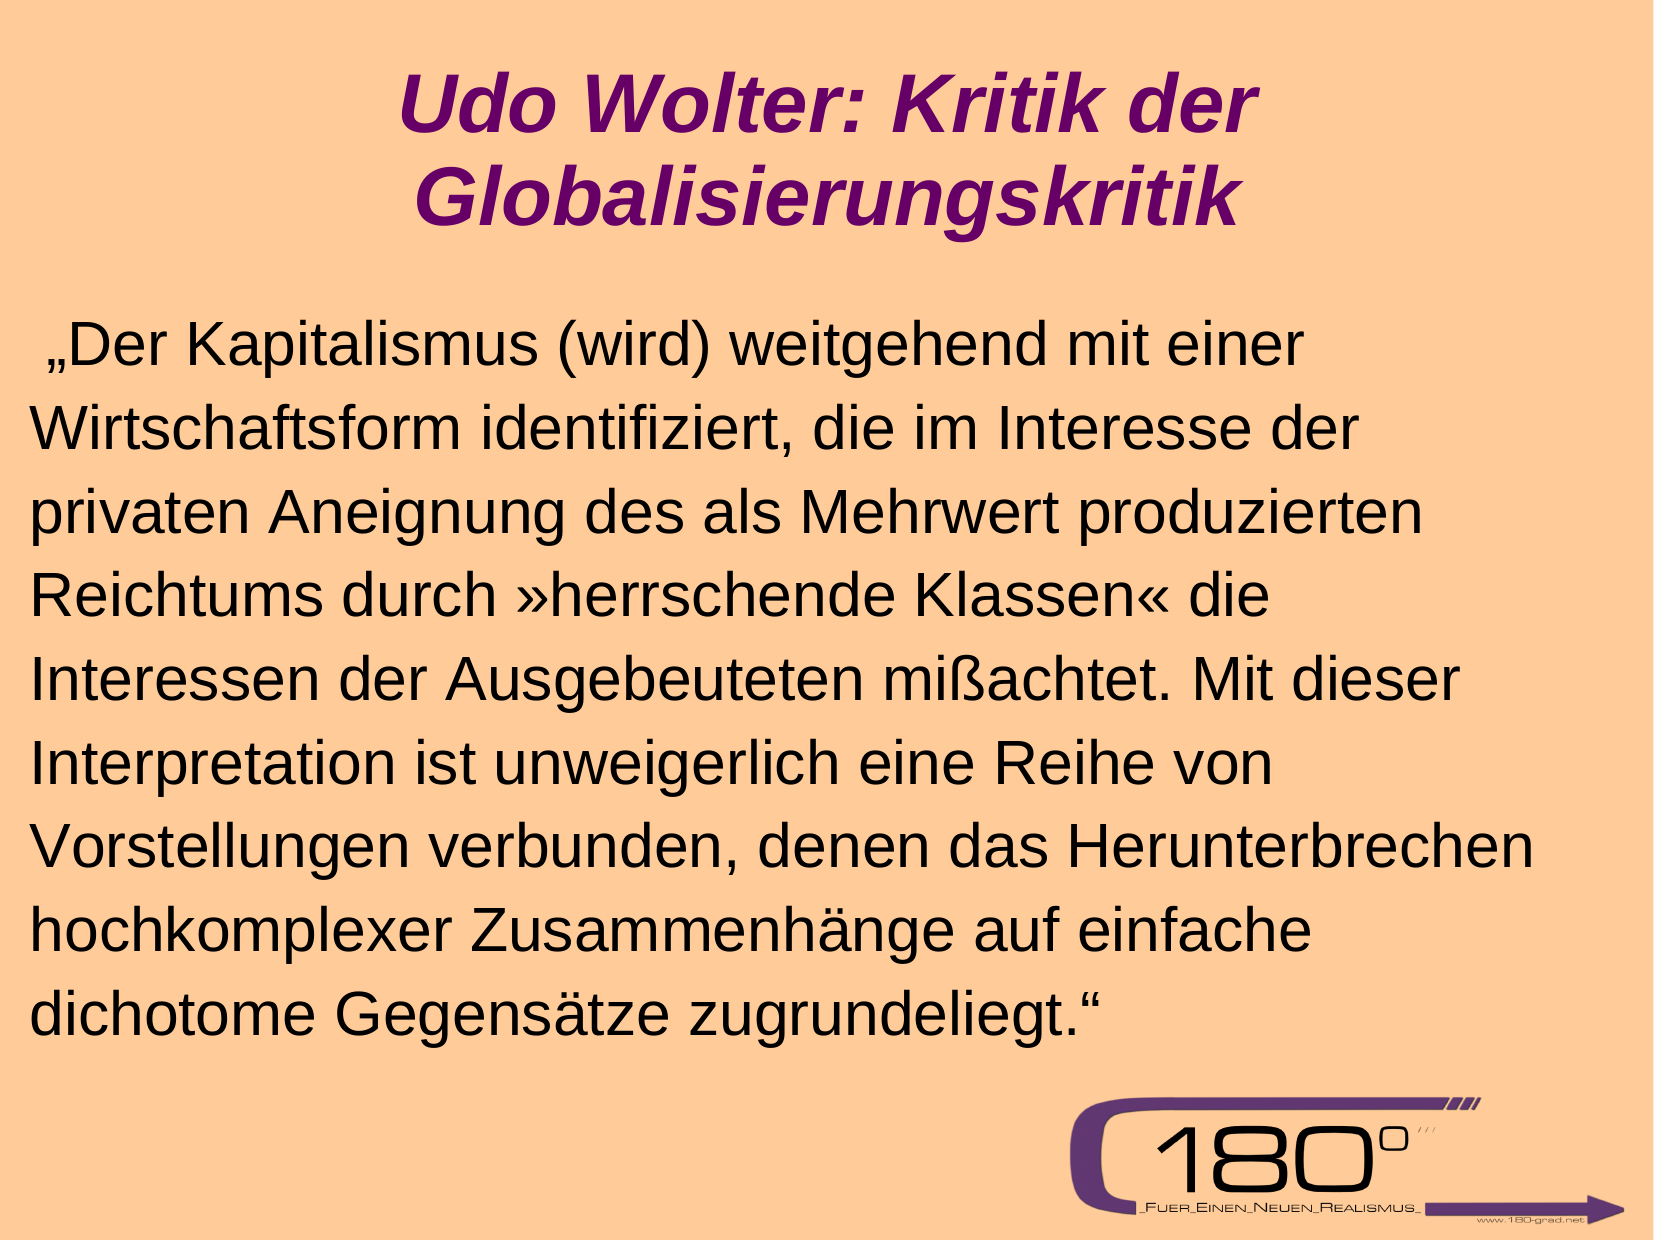

# Udo Wolter: Kritik der Globalisierungskritik
 „Der Kapitalismus (wird) weitgehend mit einer Wirtschaftsform identifiziert, die im Interesse der privaten Aneignung des als Mehrwert produzierten Reichtums durch »herrschende Klassen« die Interessen der Ausgebeuteten mißachtet. Mit dieser Interpretation ist unweigerlich eine Reihe von Vorstellungen verbunden, denen das Herunterbrechen hochkomplexer Zusammenhänge auf einfache dichotome Gegensätze zugrundeliegt.“